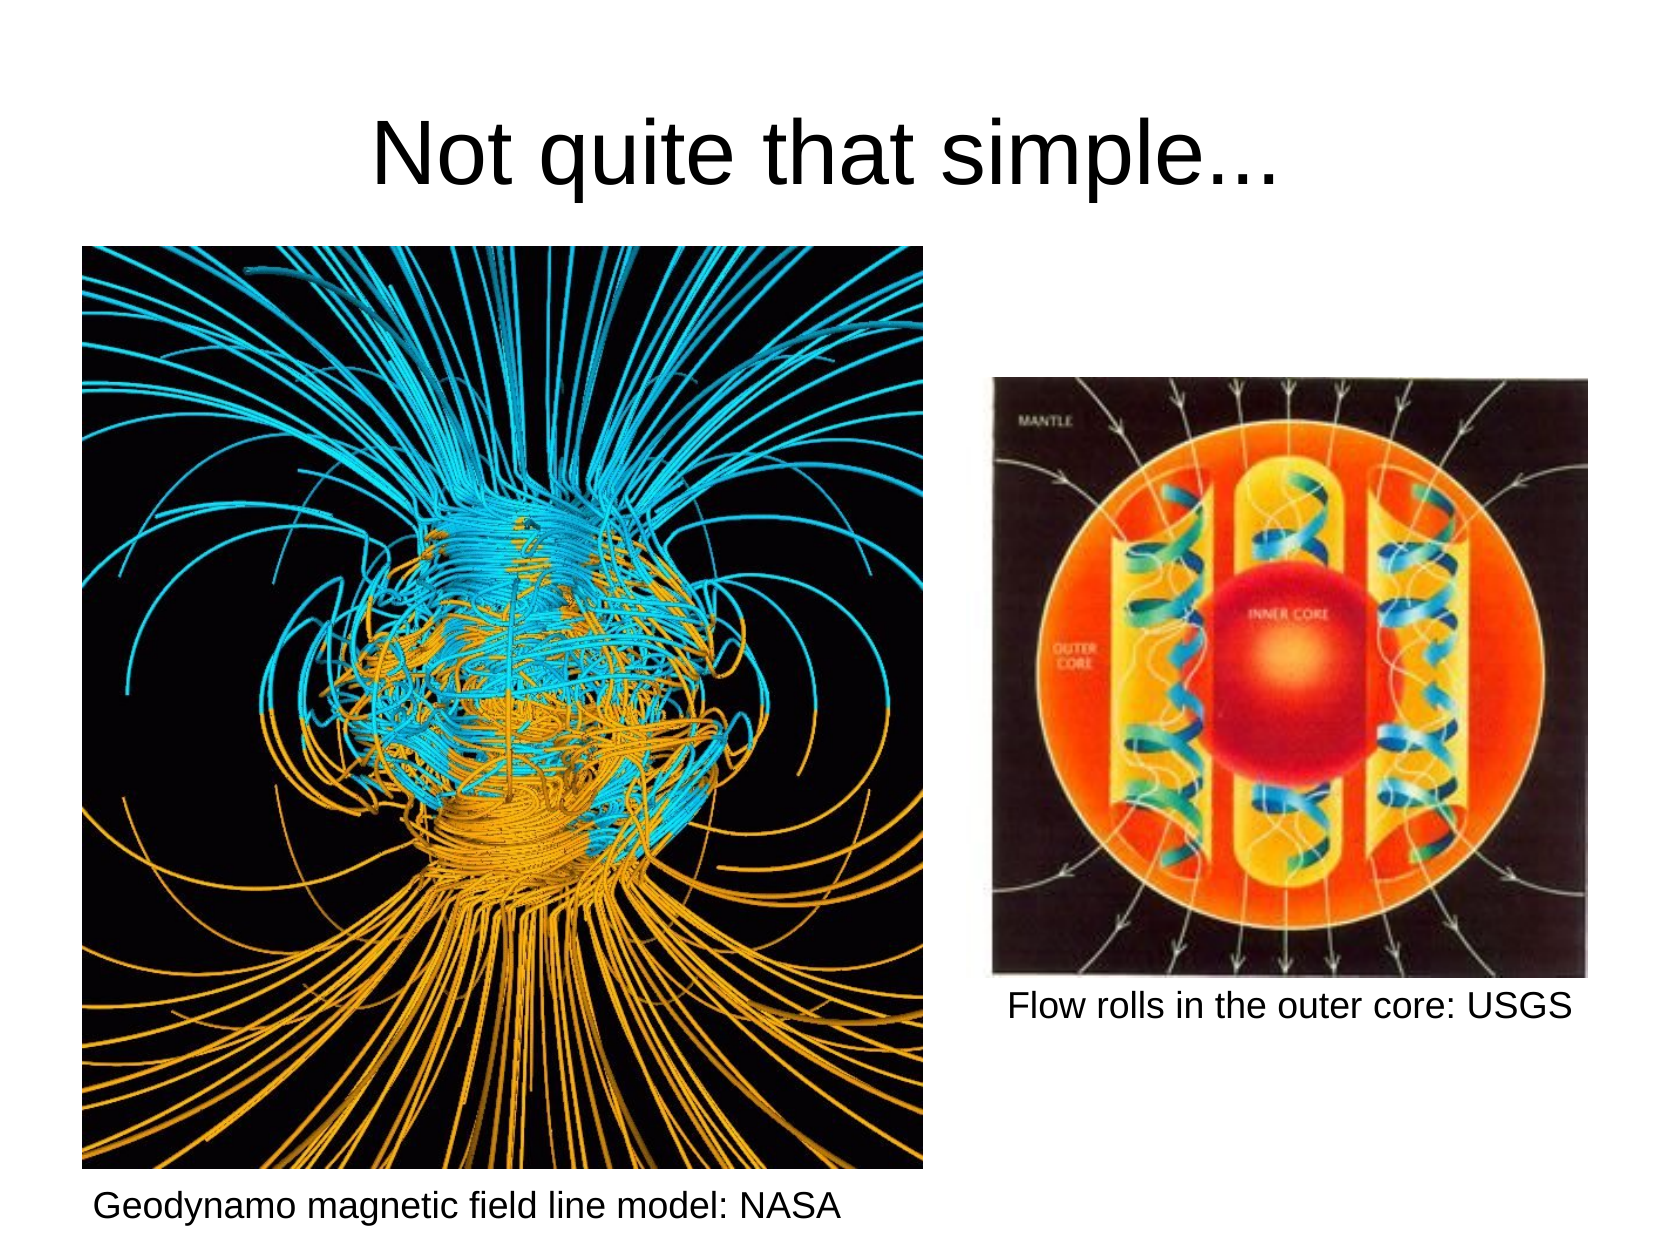

# Not quite that simple...
Flow rolls in the outer core: USGS
Geodynamo magnetic field line model: NASA